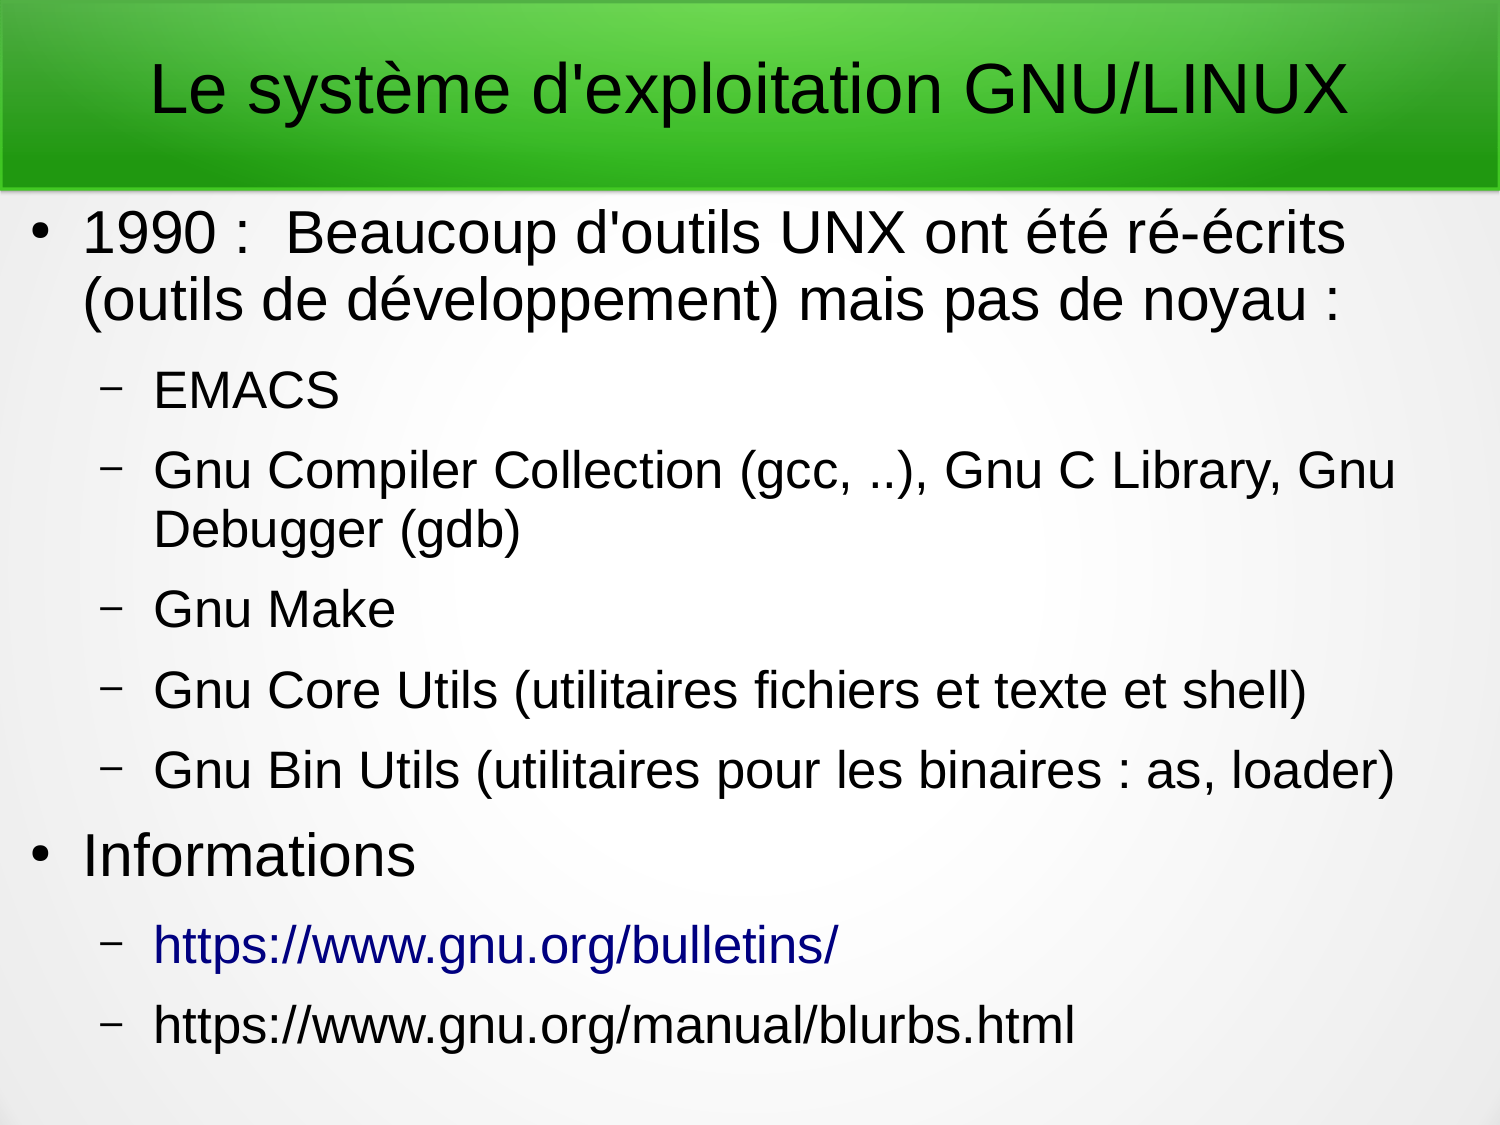

# Le système d'exploitation GNU/LINUX
1990 : Beaucoup d'outils UNX ont été ré-écrits (outils de développement) mais pas de noyau :
EMACS
Gnu Compiler Collection (gcc, ..), Gnu C Library, Gnu Debugger (gdb)
Gnu Make
Gnu Core Utils (utilitaires fichiers et texte et shell)
Gnu Bin Utils (utilitaires pour les binaires : as, loader)
Informations
https://www.gnu.org/bulletins/
https://www.gnu.org/manual/blurbs.html